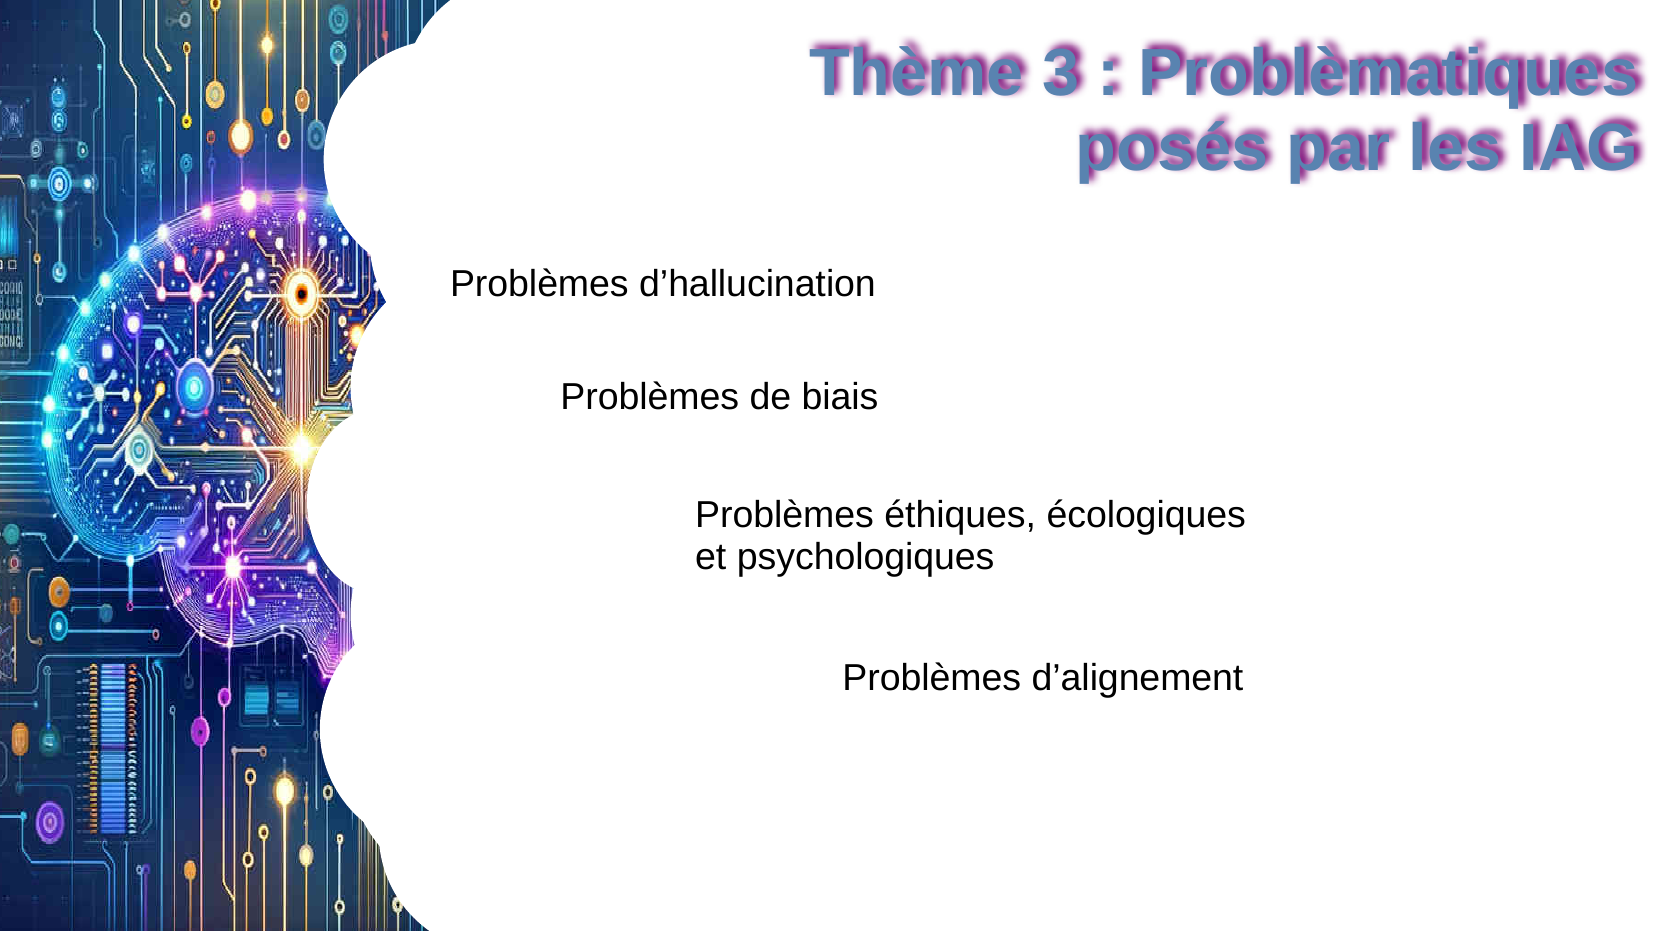

Thème 3 : Problèmatiques posés par les IAG
Problèmes d’hallucination
Problèmes de biais
Problèmes éthiques, écologiques et psychologiques
Problèmes d’alignement